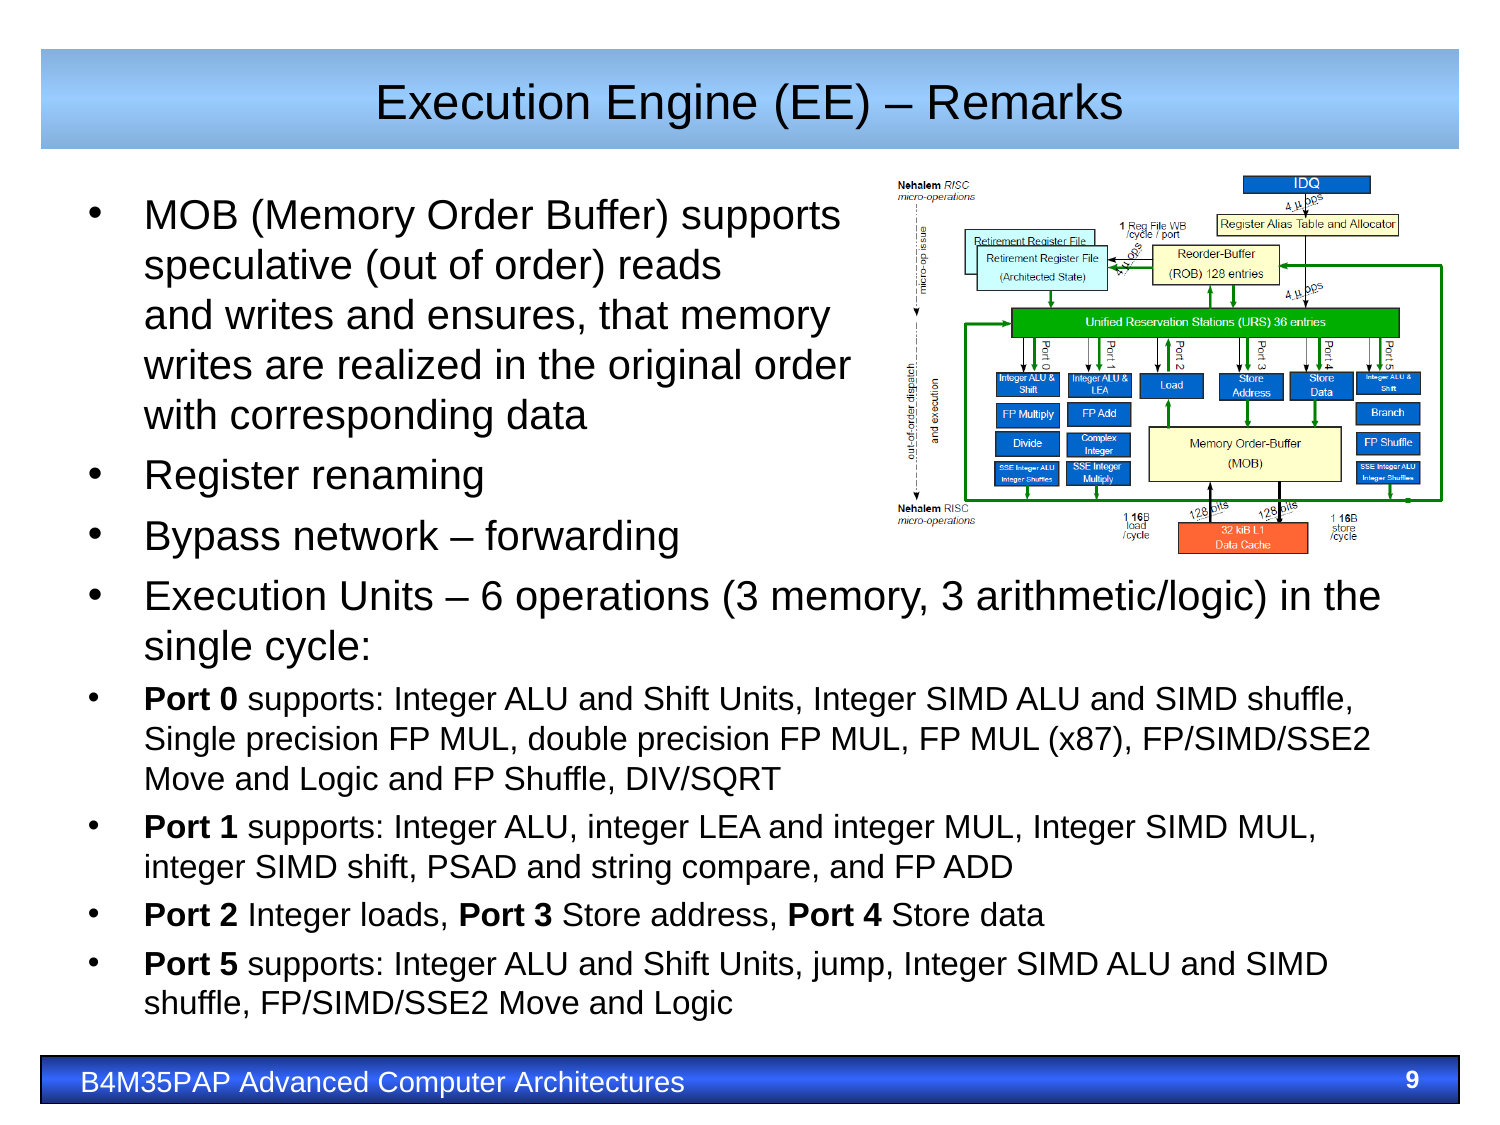

# Execution Engine (EE) – Remarks
MOB (Memory Order Buffer) supports
speculative (out of order) reads
and writes and ensures, that memory
writes are realized in the original order
with corresponding data
Register renaming
Bypass network – forwarding
Execution Units – 6 operations (3 memory, 3 arithmetic/logic) in the single cycle:
Port 0 supports: Integer ALU and Shift Units, Integer SIMD ALU and SIMD shuffle, Single precision FP MUL, double precision FP MUL, FP MUL (x87), FP/SIMD/SSE2 Move and Logic and FP Shuffle, DIV/SQRT
Port 1 supports: Integer ALU, integer LEA and integer MUL, Integer SIMD MUL, integer SIMD shift, PSAD and string compare, and FP ADD
Port 2 Integer loads, Port 3 Store address, Port 4 Store data
Port 5 supports: Integer ALU and Shift Units, jump, Integer SIMD ALU and SIMD shuffle, FP/SIMD/SSE2 Move and Logic